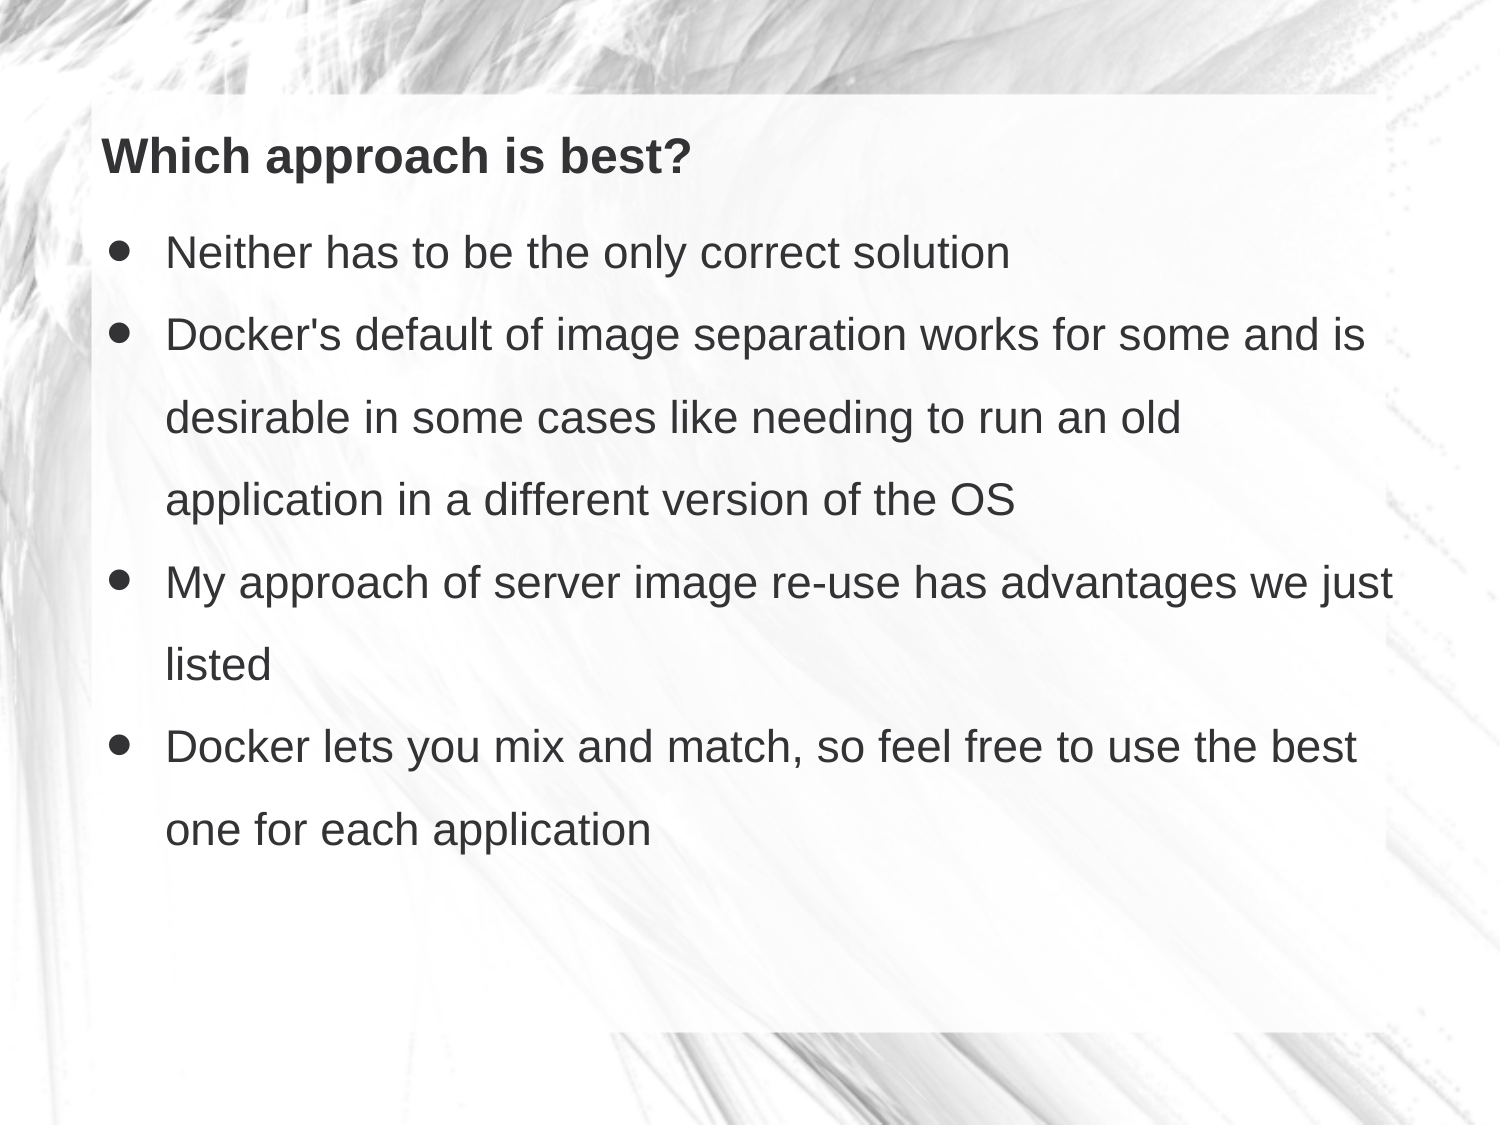

# Which approach is best?
Neither has to be the only correct solution
Docker's default of image separation works for some and is desirable in some cases like needing to run an old application in a different version of the OS
My approach of server image re-use has advantages we just listed
Docker lets you mix and match, so feel free to use the best one for each application